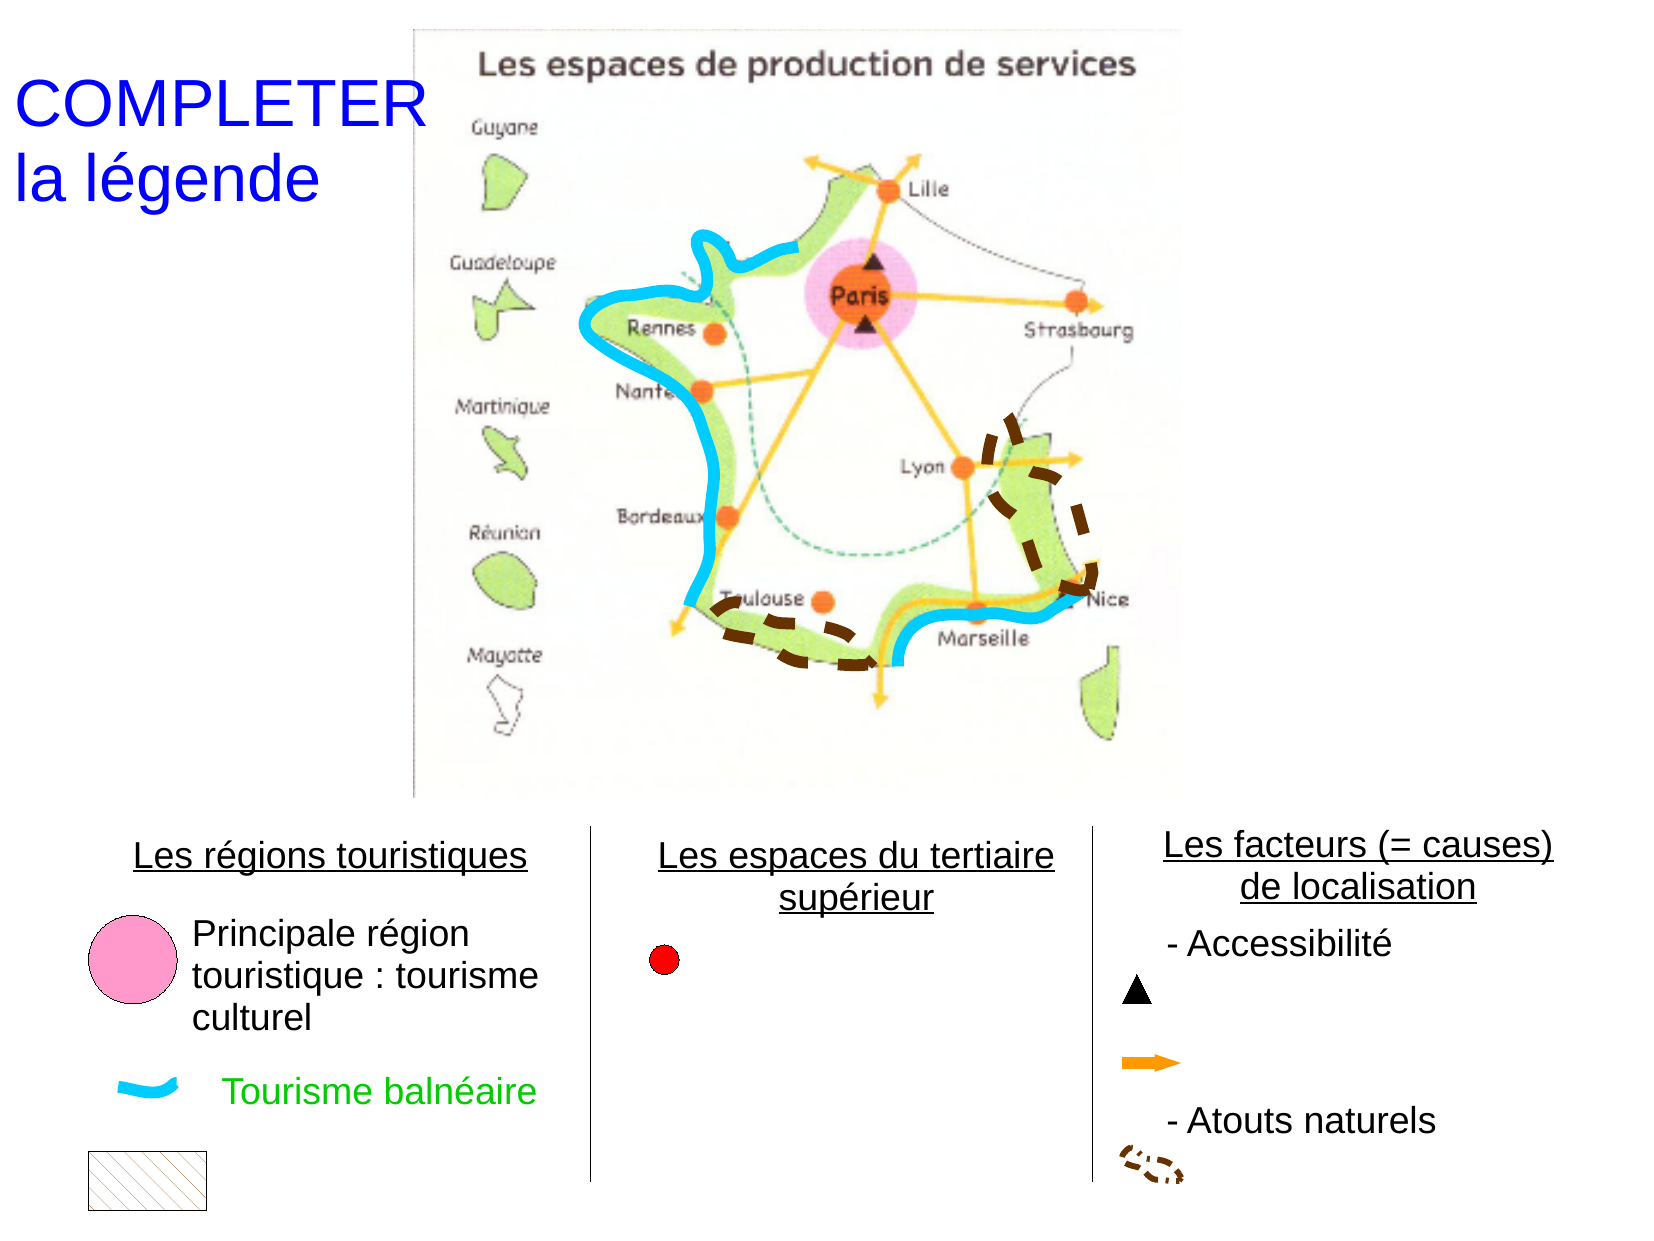

COMPLETER la légende
Les facteurs (= causes)
de localisation
Les régions touristiques
Les espaces du tertiaire supérieur
Principale région touristique : tourisme culturel
- Accessibilité
Tourisme balnéaire
- Atouts naturels